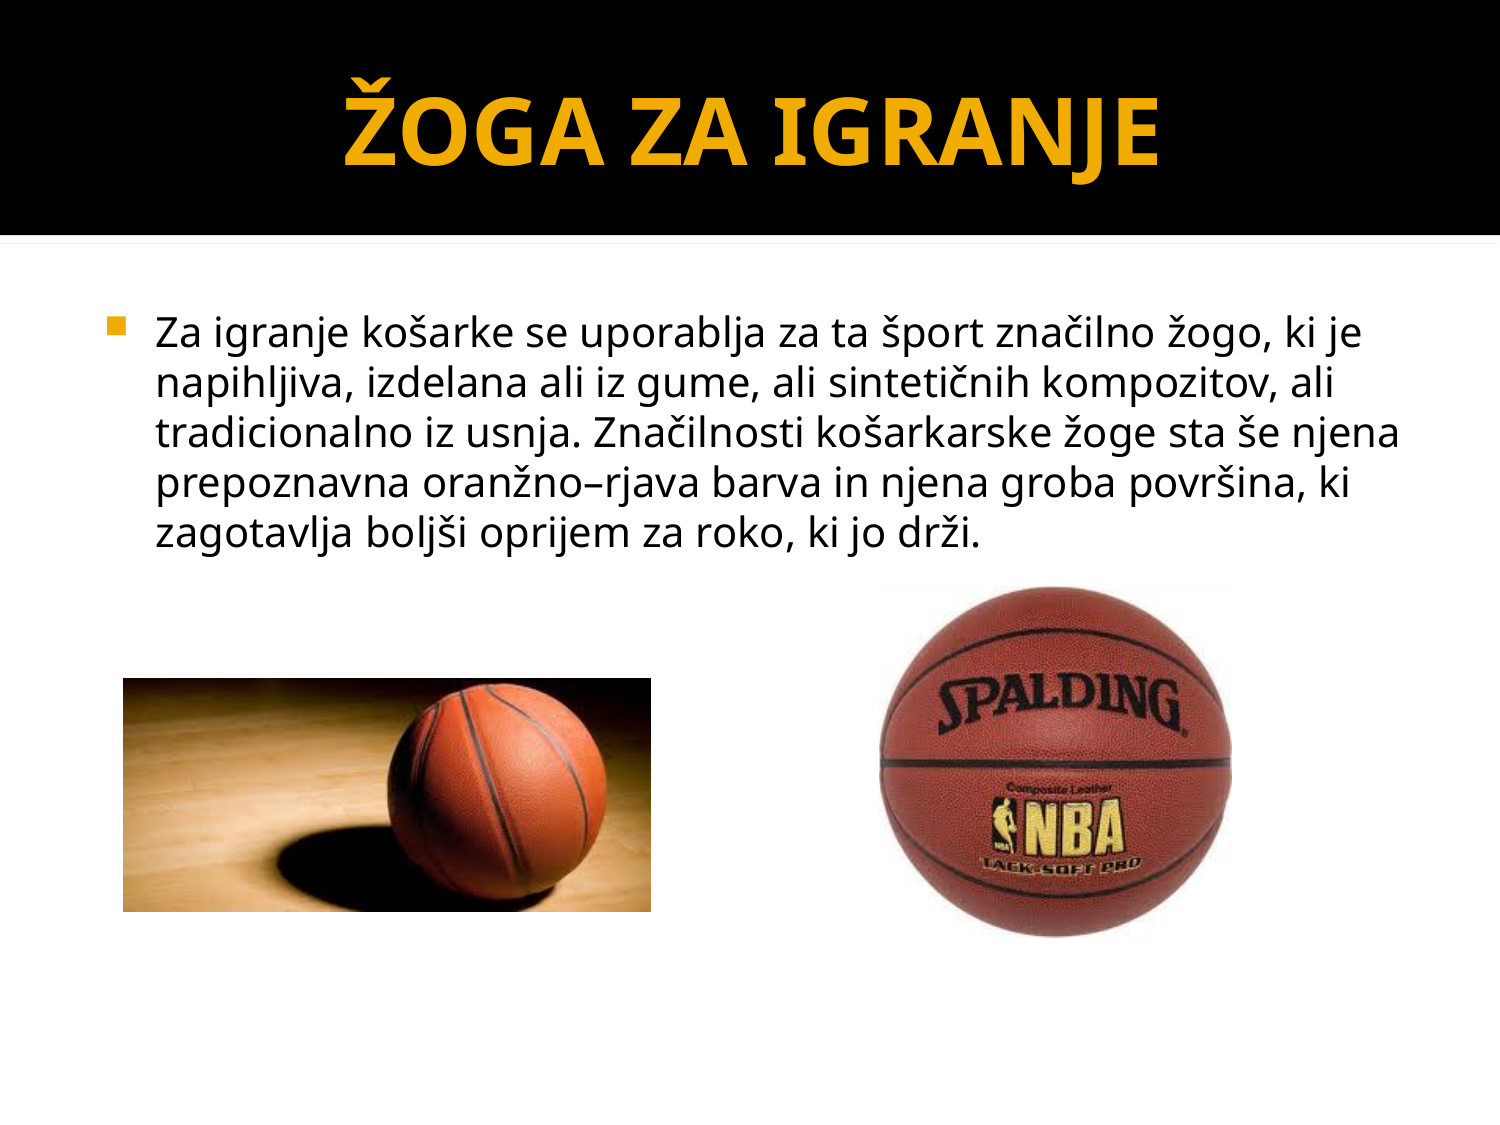

# ŽOGA ZA IGRANJE
Za igranje košarke se uporablja za ta šport značilno žogo, ki je napihljiva, izdelana ali iz gume, ali sintetičnih kompozitov, ali tradicionalno iz usnja. Značilnosti košarkarske žoge sta še njena prepoznavna oranžno–rjava barva in njena groba površina, ki zagotavlja boljši oprijem za roko, ki jo drži.